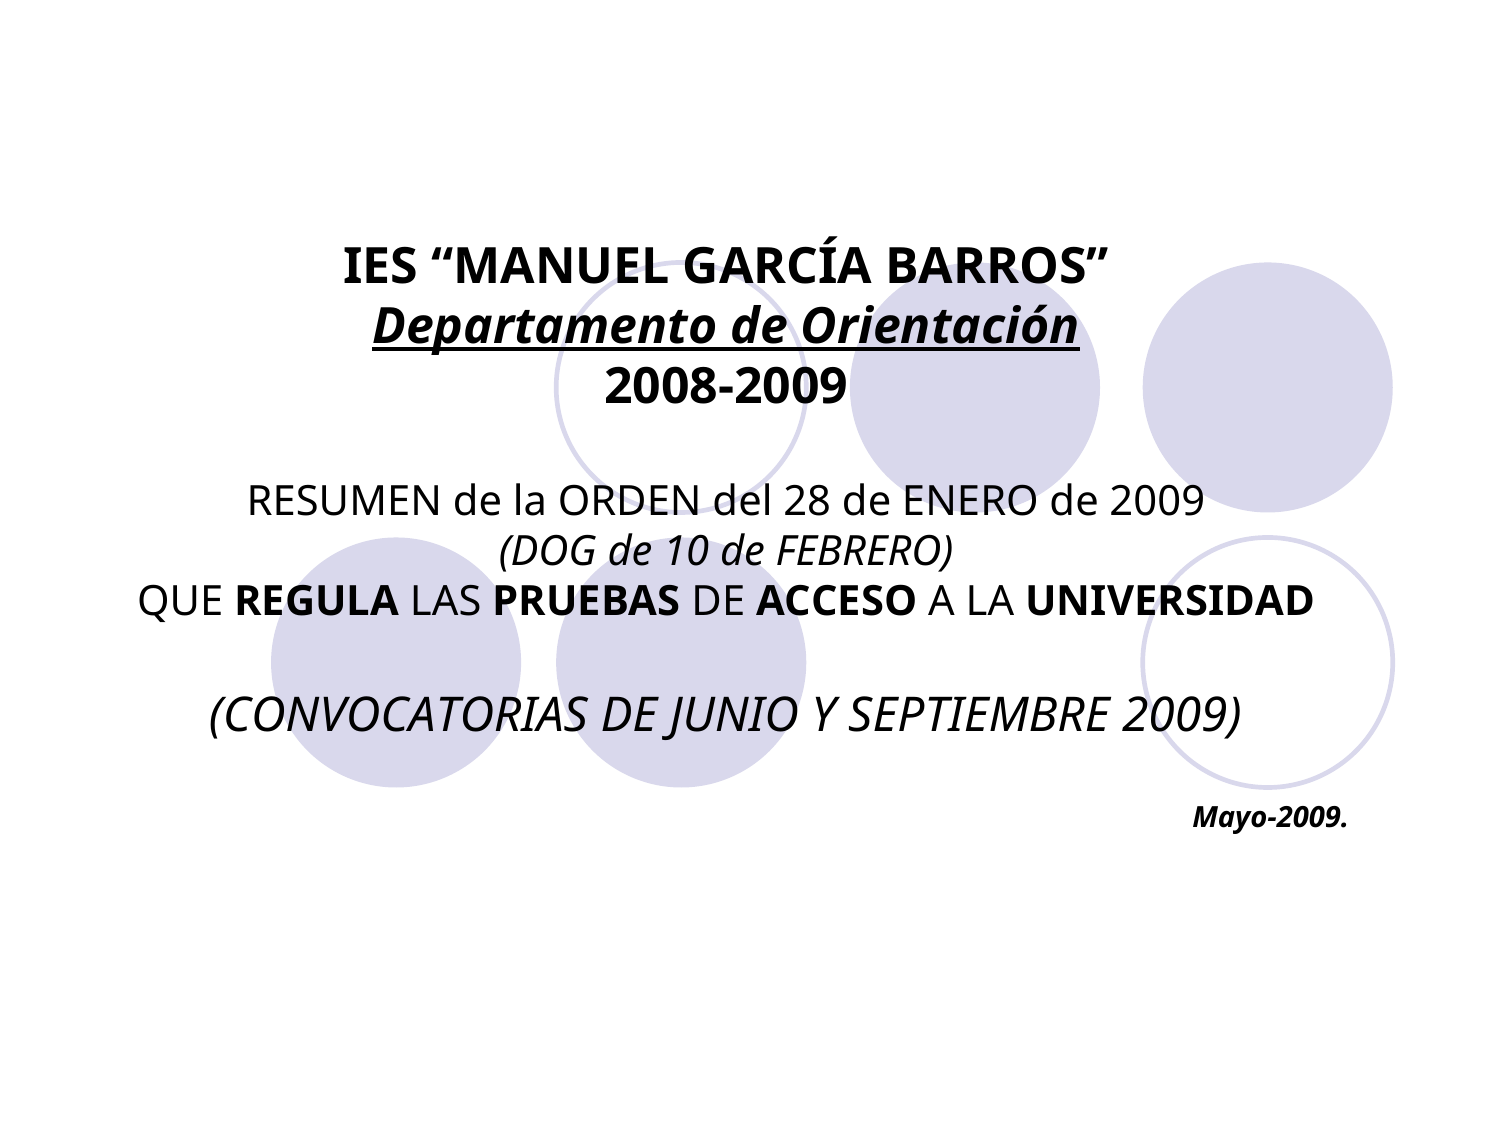

IES “MANUEL GARCÍA BARROS”
Departamento de Orientación
2008-2009
RESUMEN de la ORDEN del 28 de ENERO de 2009
(DOG de 10 de FEBRERO)
QUE REGULA LAS PRUEBAS DE ACCESO A LA UNIVERSIDAD
(CONVOCATORIAS DE JUNIO Y SEPTIEMBRE 2009)
Mayo-2009.